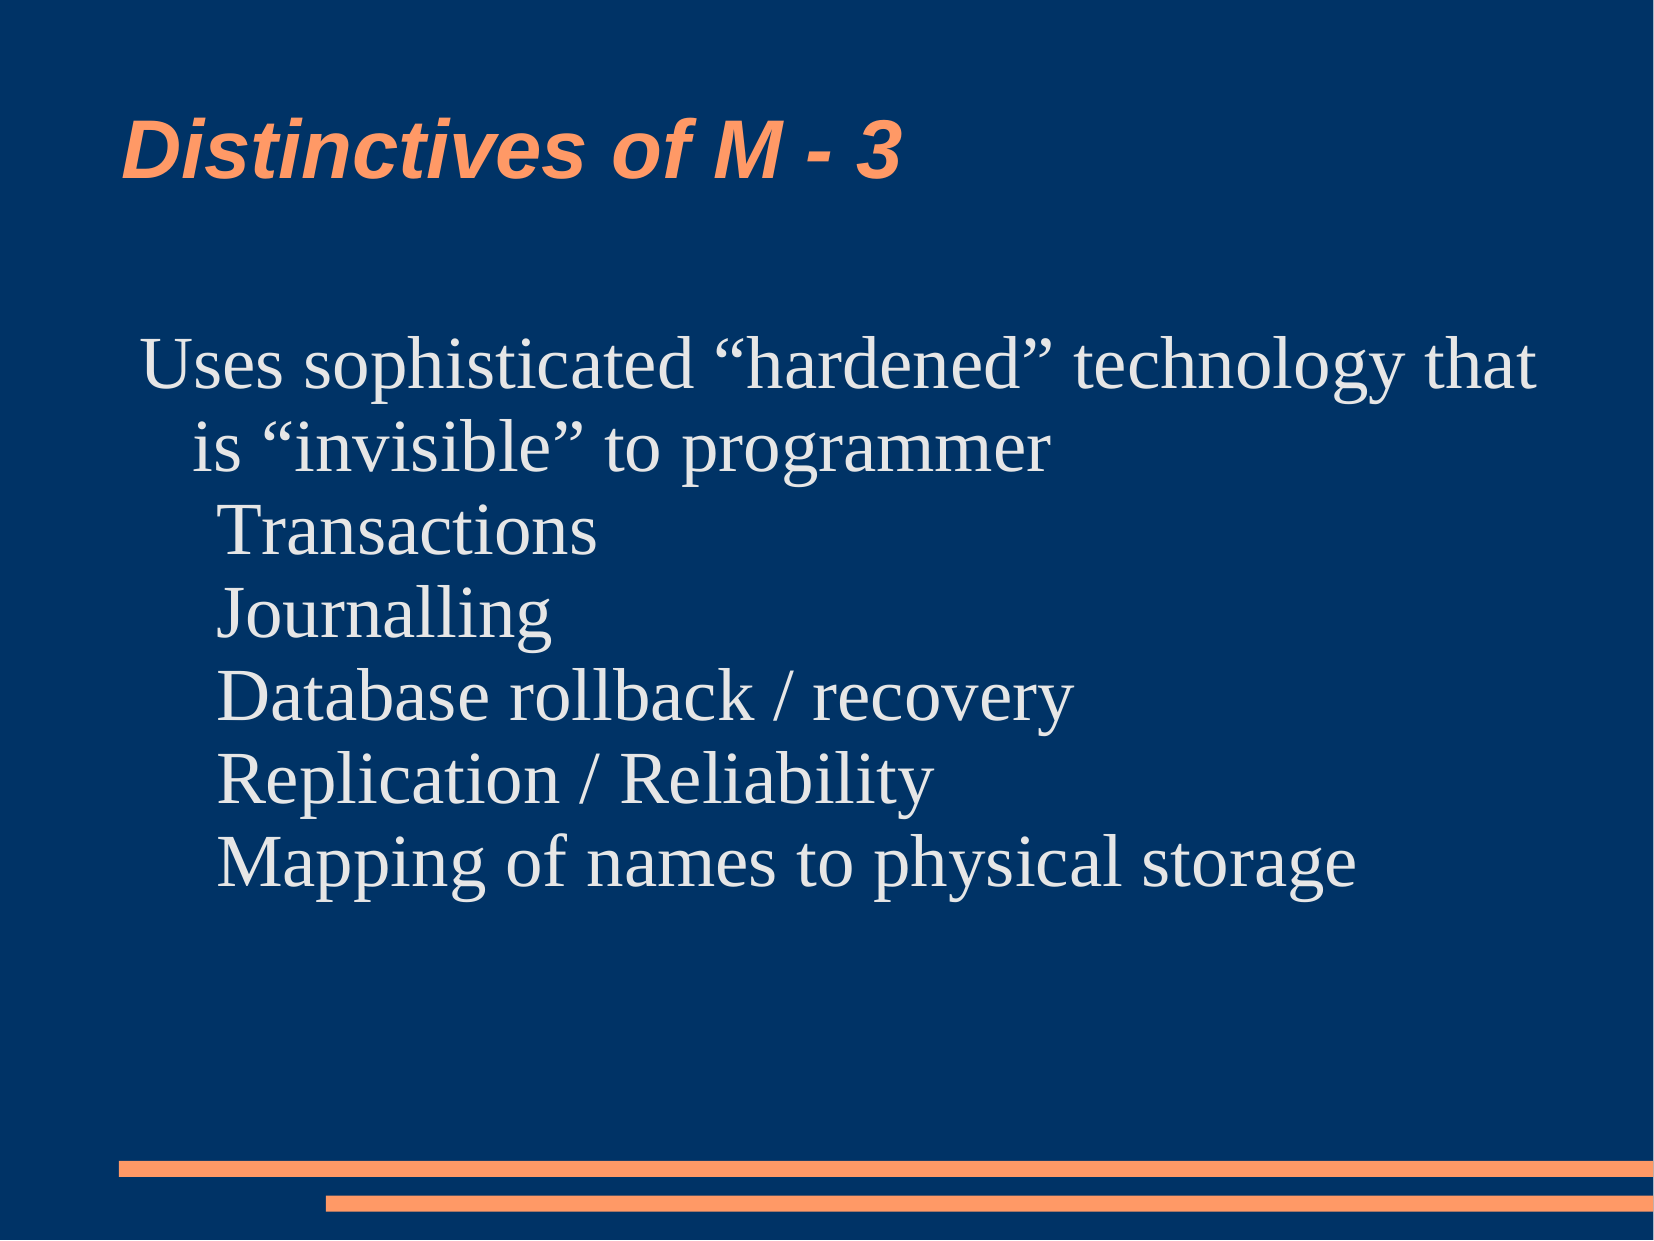

# Distinctives of M - 3
Uses sophisticated “hardened” technology that is “invisible” to programmer
Transactions
Journalling
Database rollback / recovery
Replication / Reliability
Mapping of names to physical storage